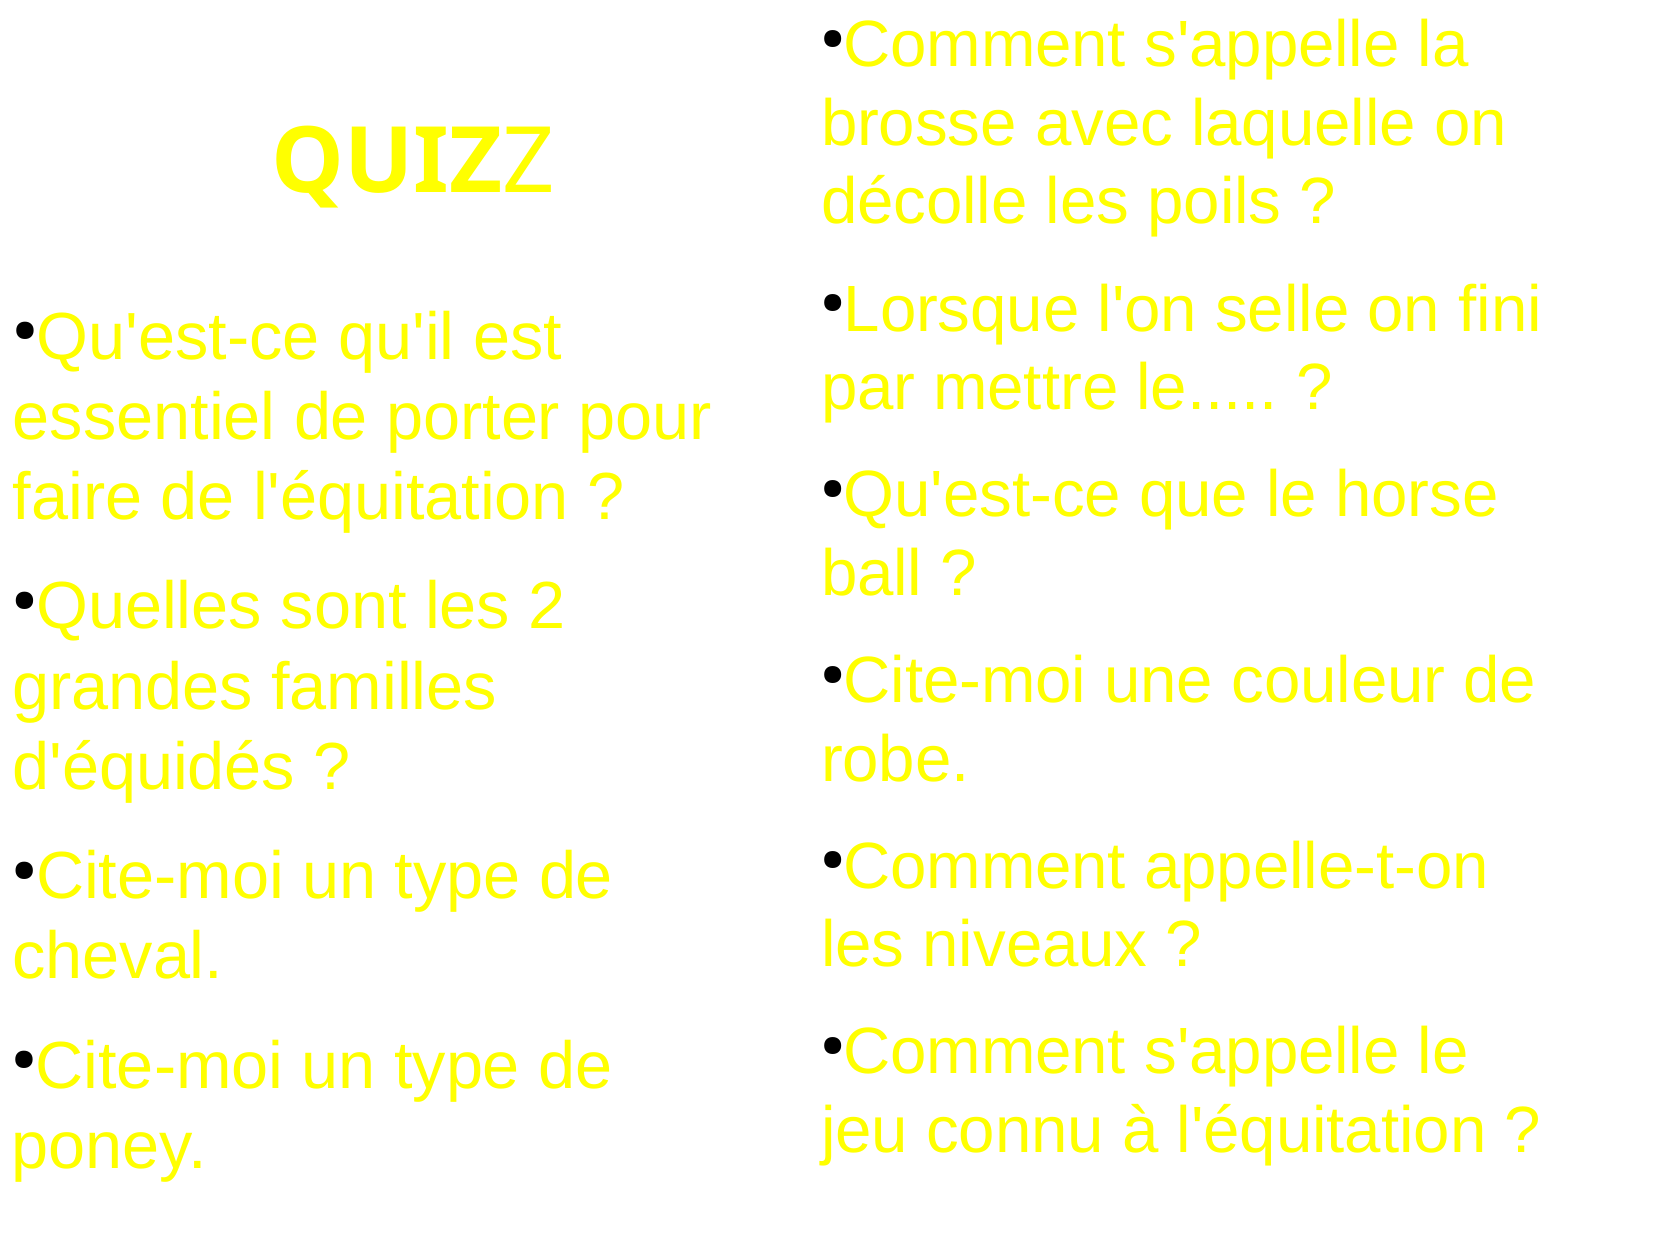

Comment s'appelle la brosse avec laquelle on décolle les poils ?
Lorsque l'on selle on fini par mettre le..... ?
Qu'est-ce que le horse ball ?
Cite-moi une couleur de robe.
Comment appelle-t-on les niveaux ?
Comment s'appelle le jeu connu à l'équitation ?
# QUIZZ
Qu'est-ce qu'il est essentiel de porter pour faire de l'équitation ?
Quelles sont les 2 grandes familles d'équidés ?
Cite-moi un type de cheval.
Cite-moi un type de poney.